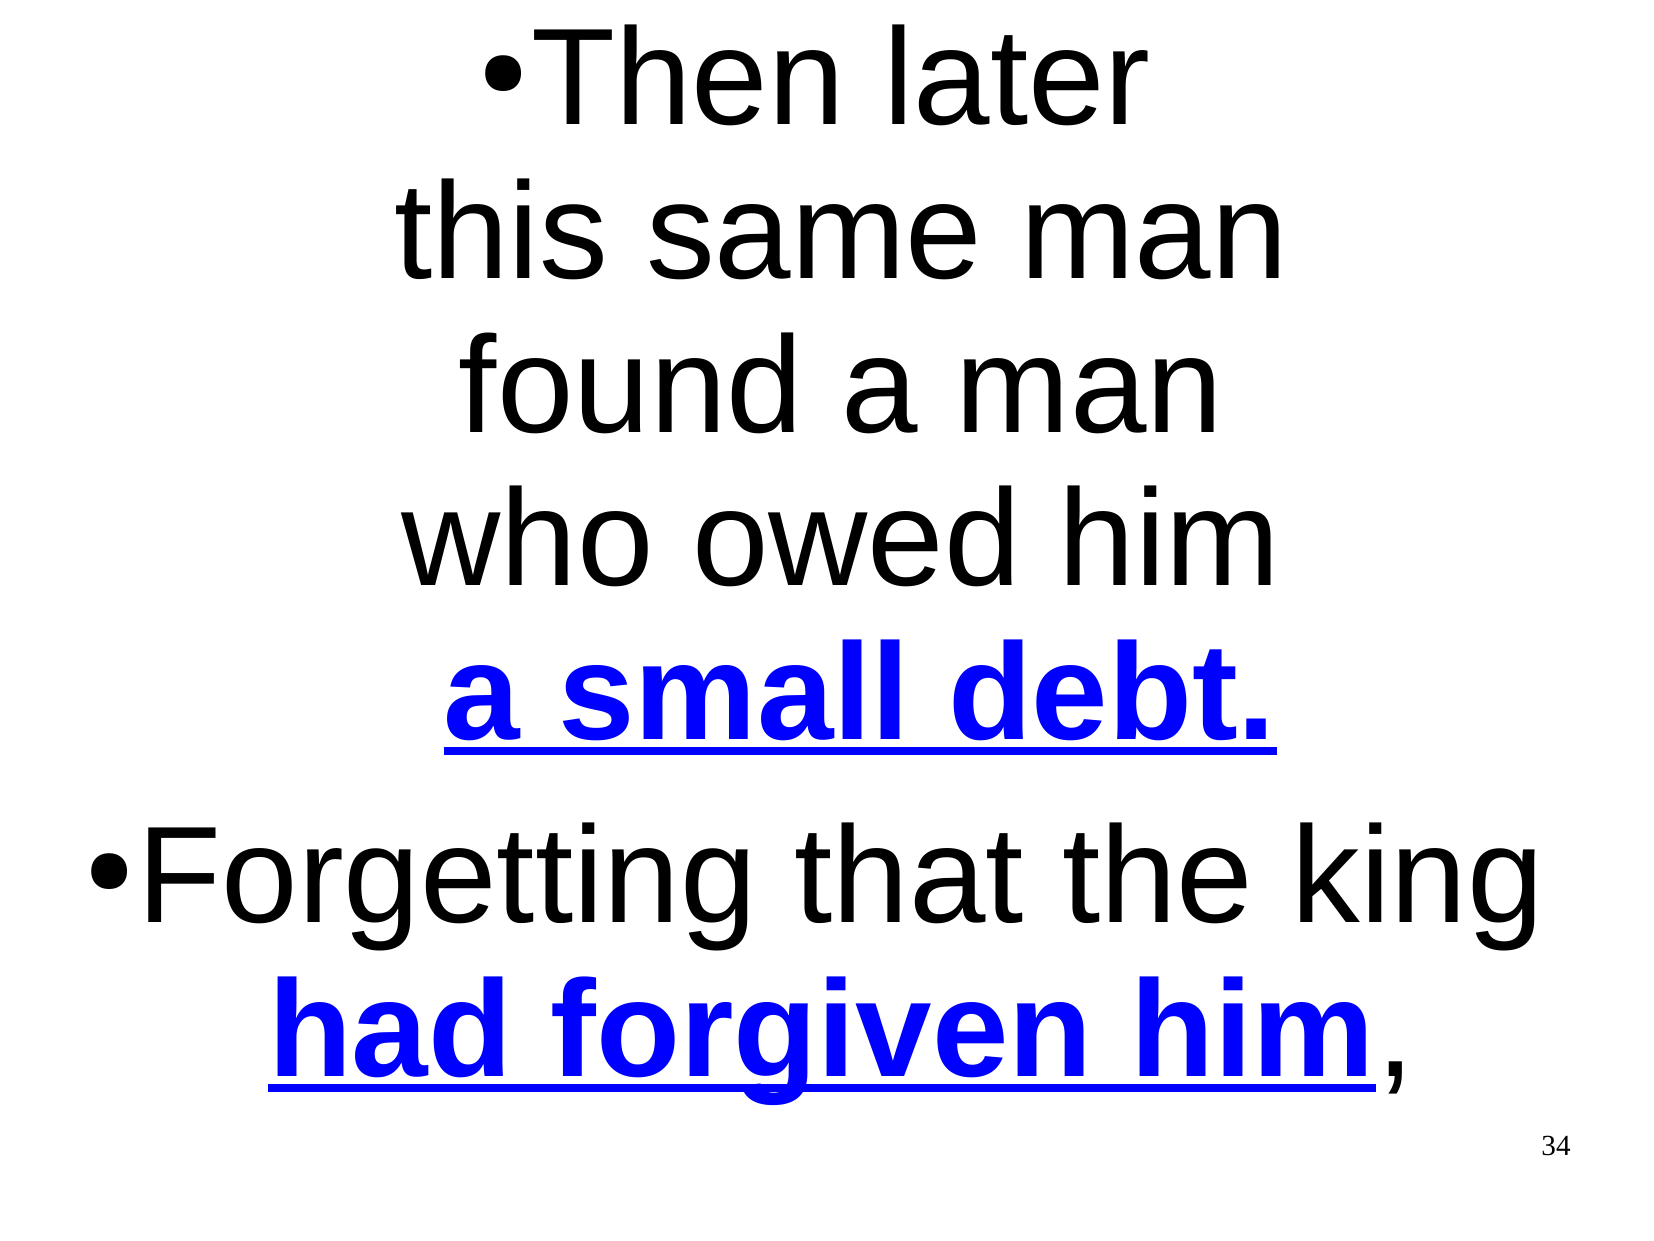

# Then later this same man found a man who owed him a small debt.
Forgetting that the king
had forgiven him,
34